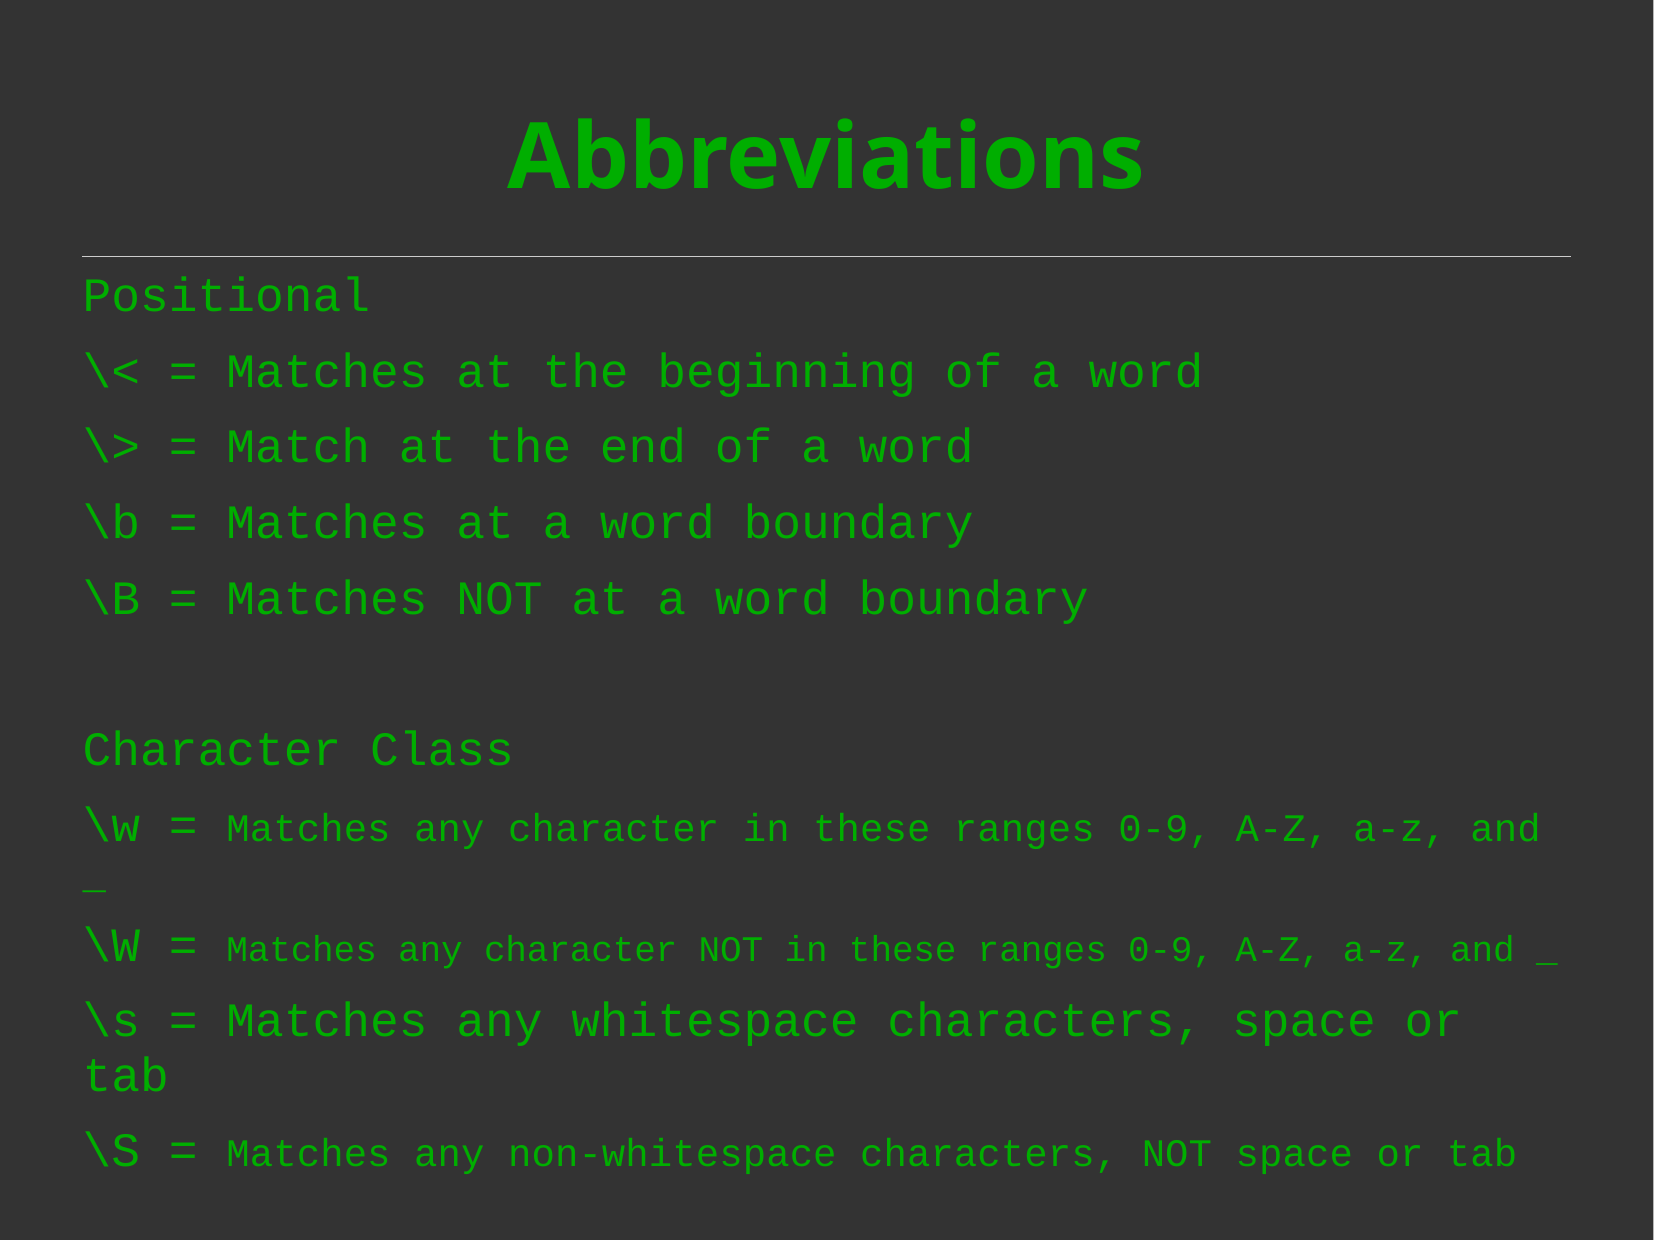

# Abbreviations
Positional
\< = Matches at the beginning of a word
\> = Match at the end of a word
\b = Matches at a word boundary
\B = Matches NOT at a word boundary
Character Class
\w = Matches any character in these ranges 0-9, A-Z, a-z, and _
\W = Matches any character NOT in these ranges 0-9, A-Z, a-z, and _
\s = Matches any whitespace characters, space or tab
\S = Matches any non-whitespace characters, NOT space or tab